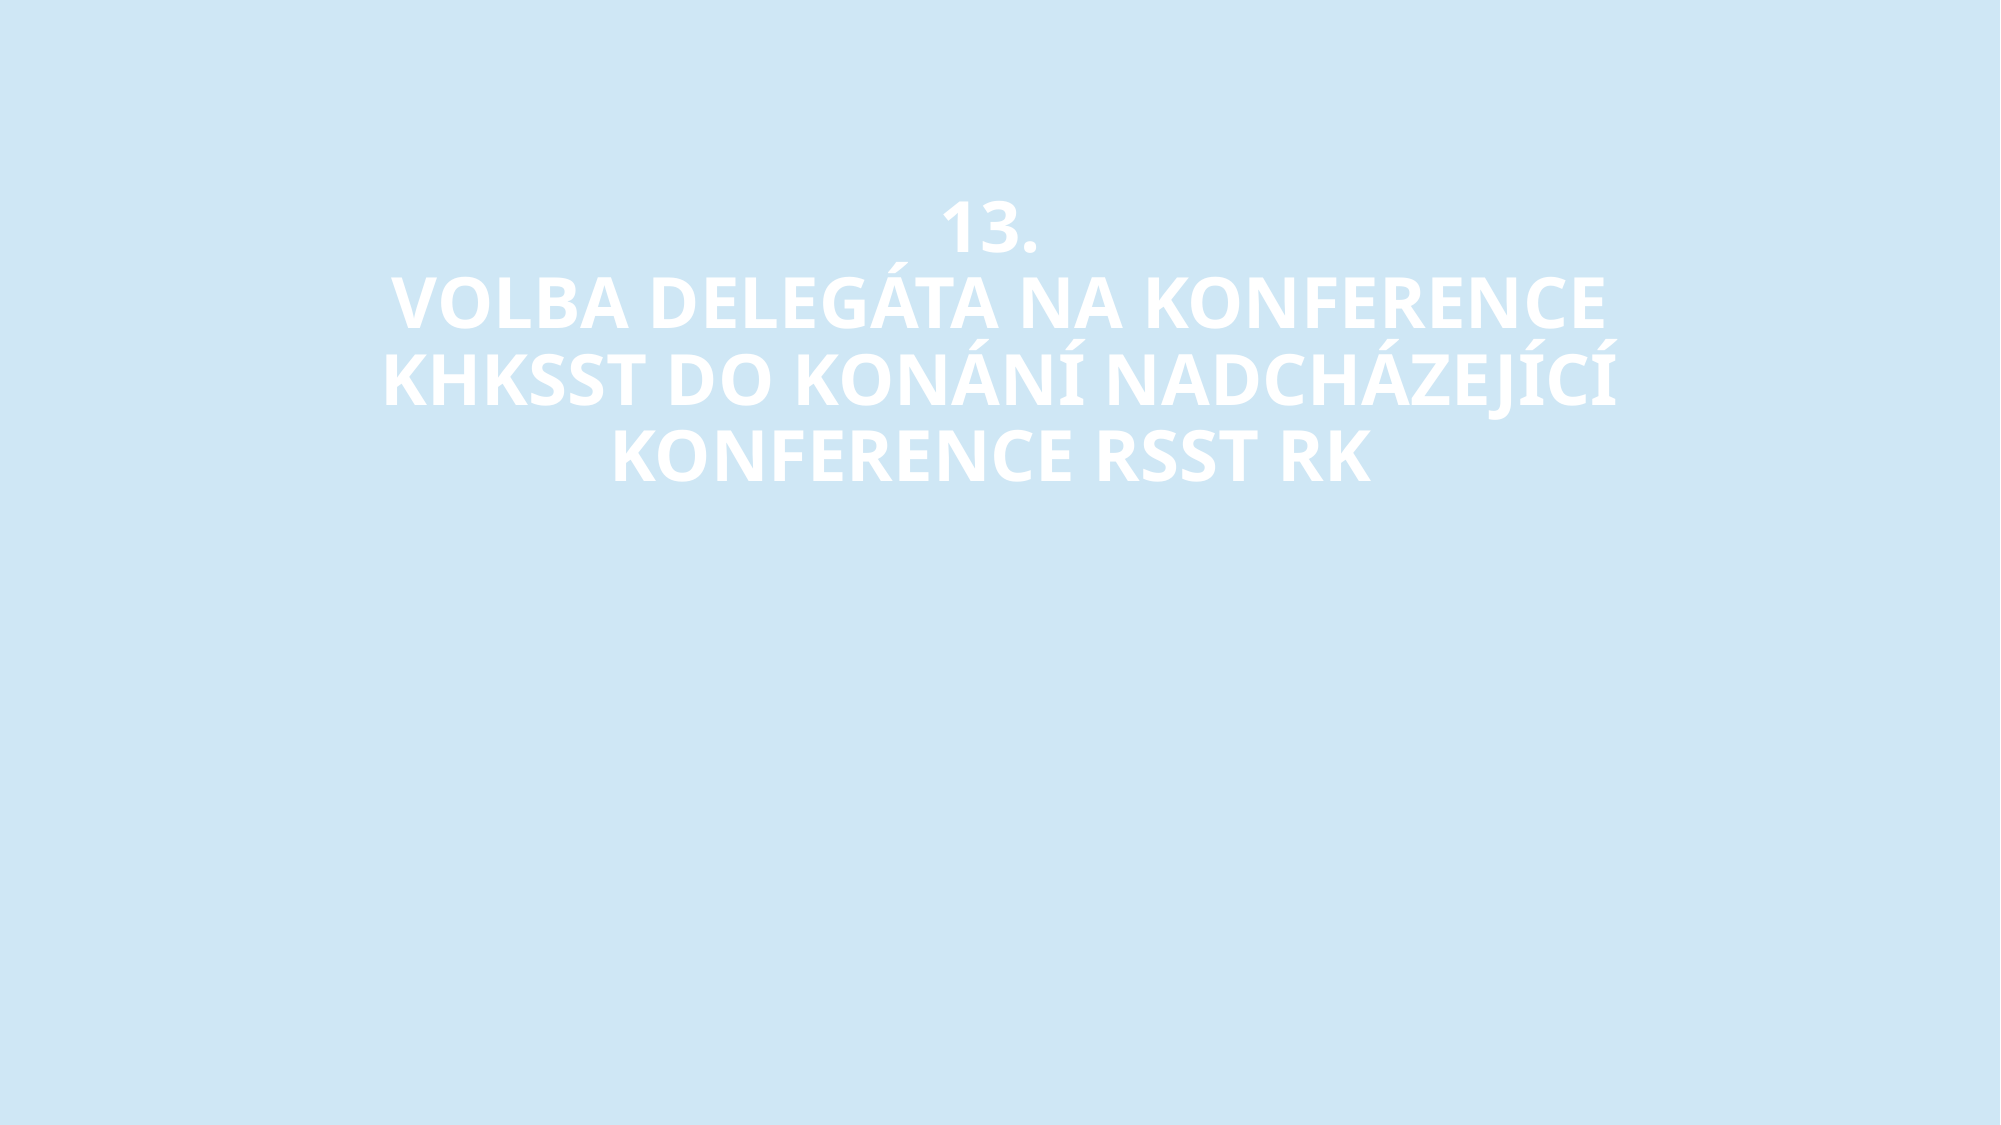

# 13. VOLBA DELEGÁTA NA KONFERENCE KHKSST DO KONÁNÍ NADCHÁZEJÍCÍ KONFERENCE RSST RK